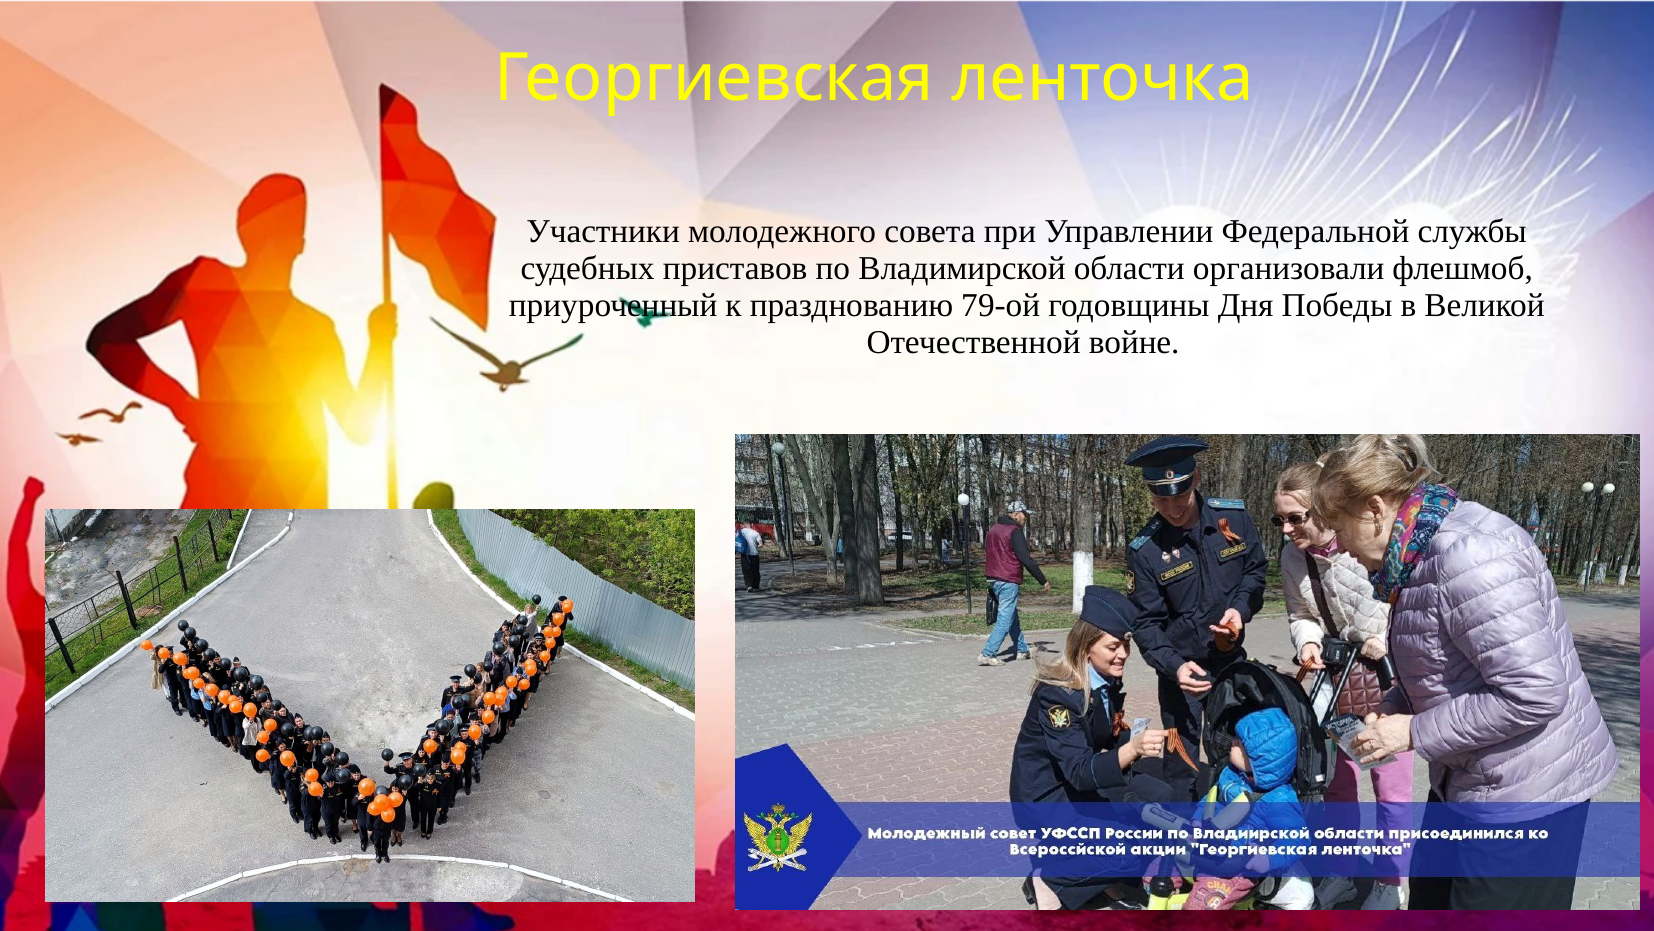

Георгиевская ленточка
Участники молодежного совета при Управлении Федеральной службы судебных приставов по Владимирской области организовали флешмоб, приуроченный к празднованию 79-ой годовщины Дня Победы в Великой Отечественной войне.